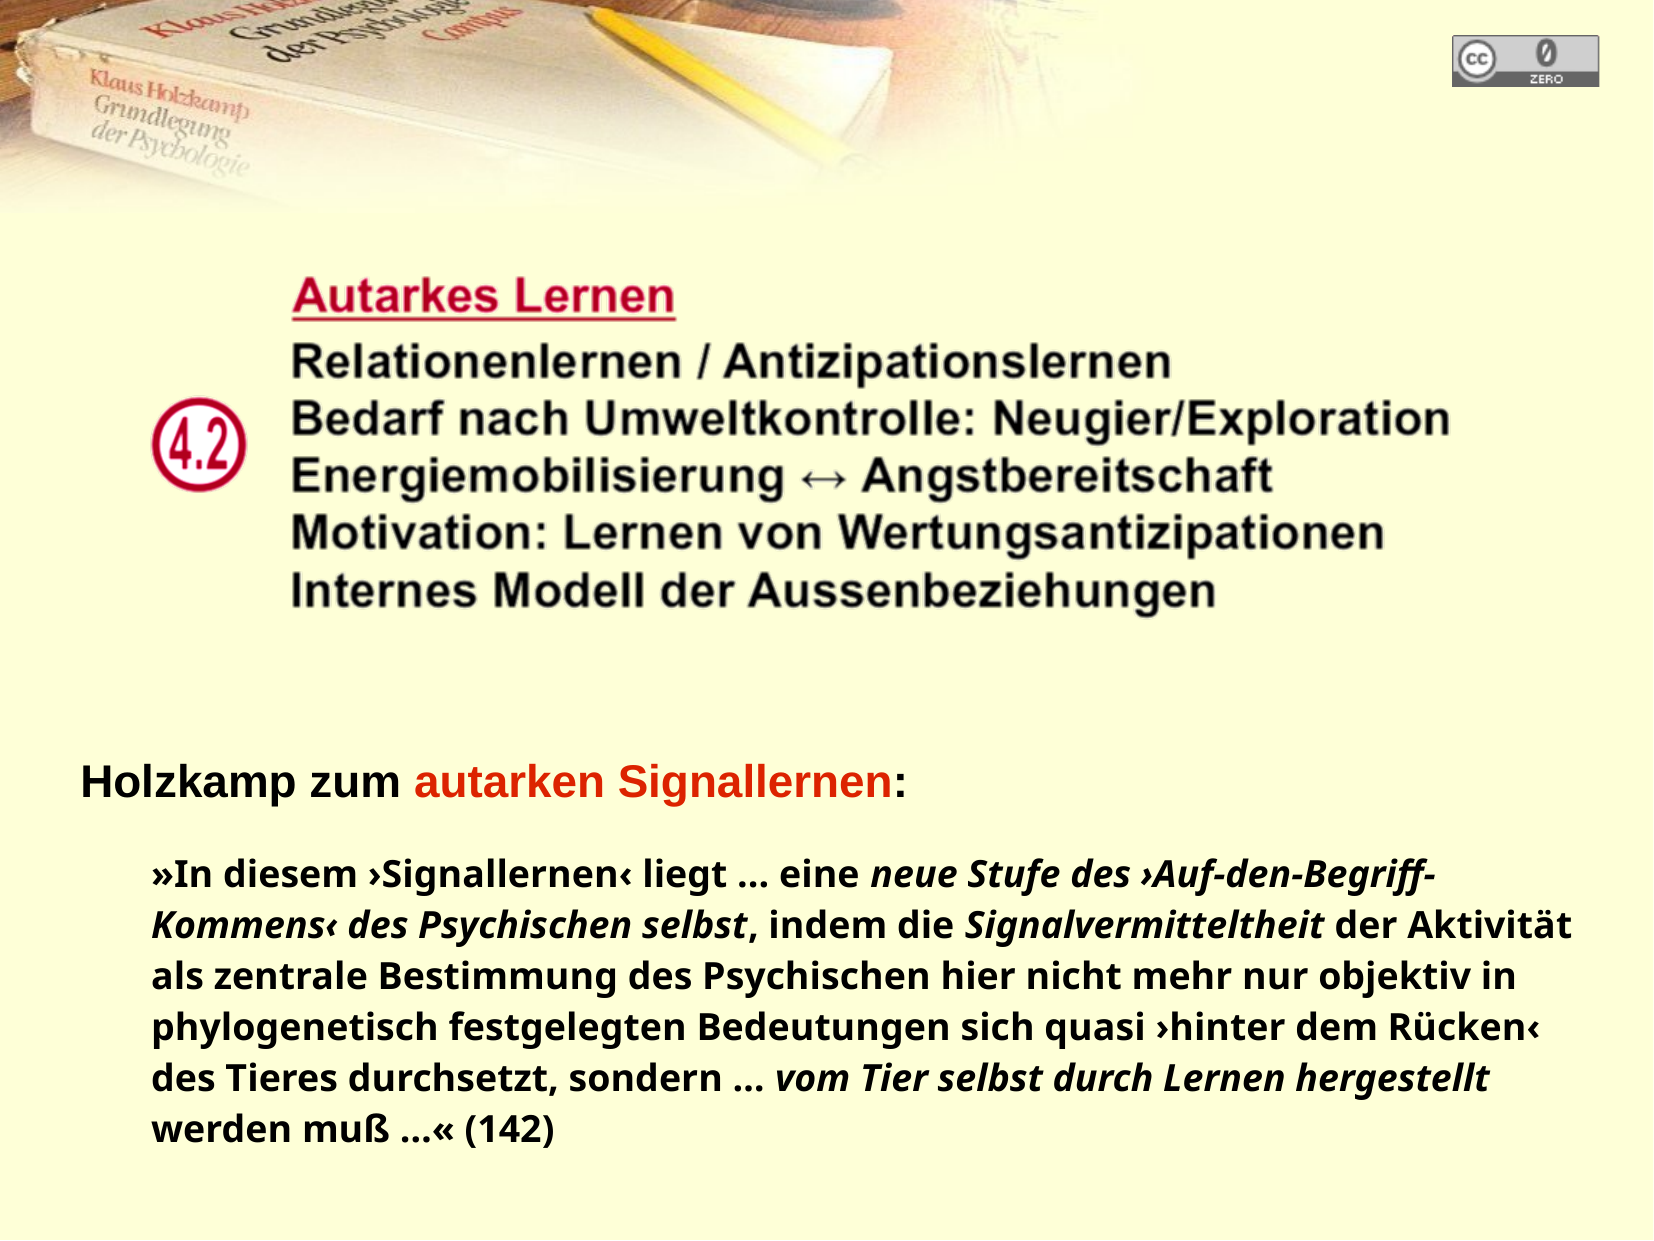

# Holzkamp zum autarken Signallernen:
»In diesem ›Signallernen‹ liegt ... eine neue Stufe des ›Auf-den-Begriff-Kommens‹ des Psychischen selbst, indem die Signalvermitteltheit der Aktivität als zentrale Bestimmung des Psychischen hier nicht mehr nur objektiv in phylogenetisch festgelegten Bedeutungen sich quasi ›hinter dem Rücken‹ des Tieres durchsetzt, sondern … vom Tier selbst durch Lernen hergestellt werden muß …« (142)